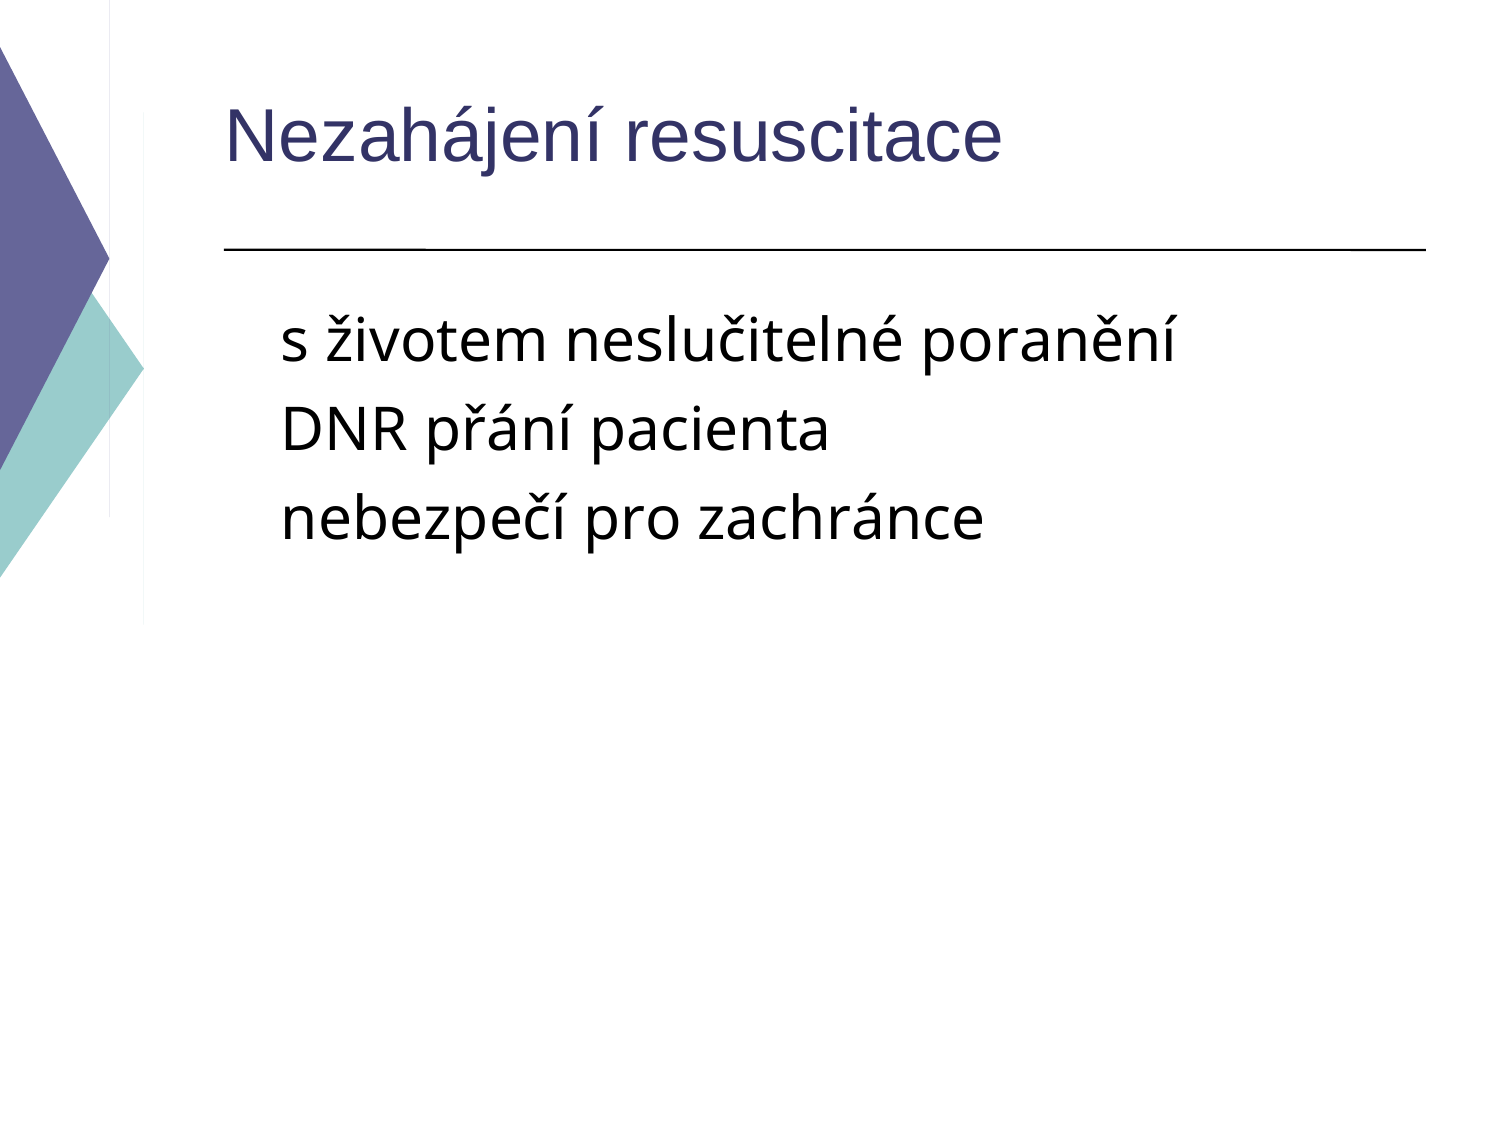

# Nezahájení resuscitace
s životem neslučitelné poranění
DNR přání pacienta
nebezpečí pro zachránce